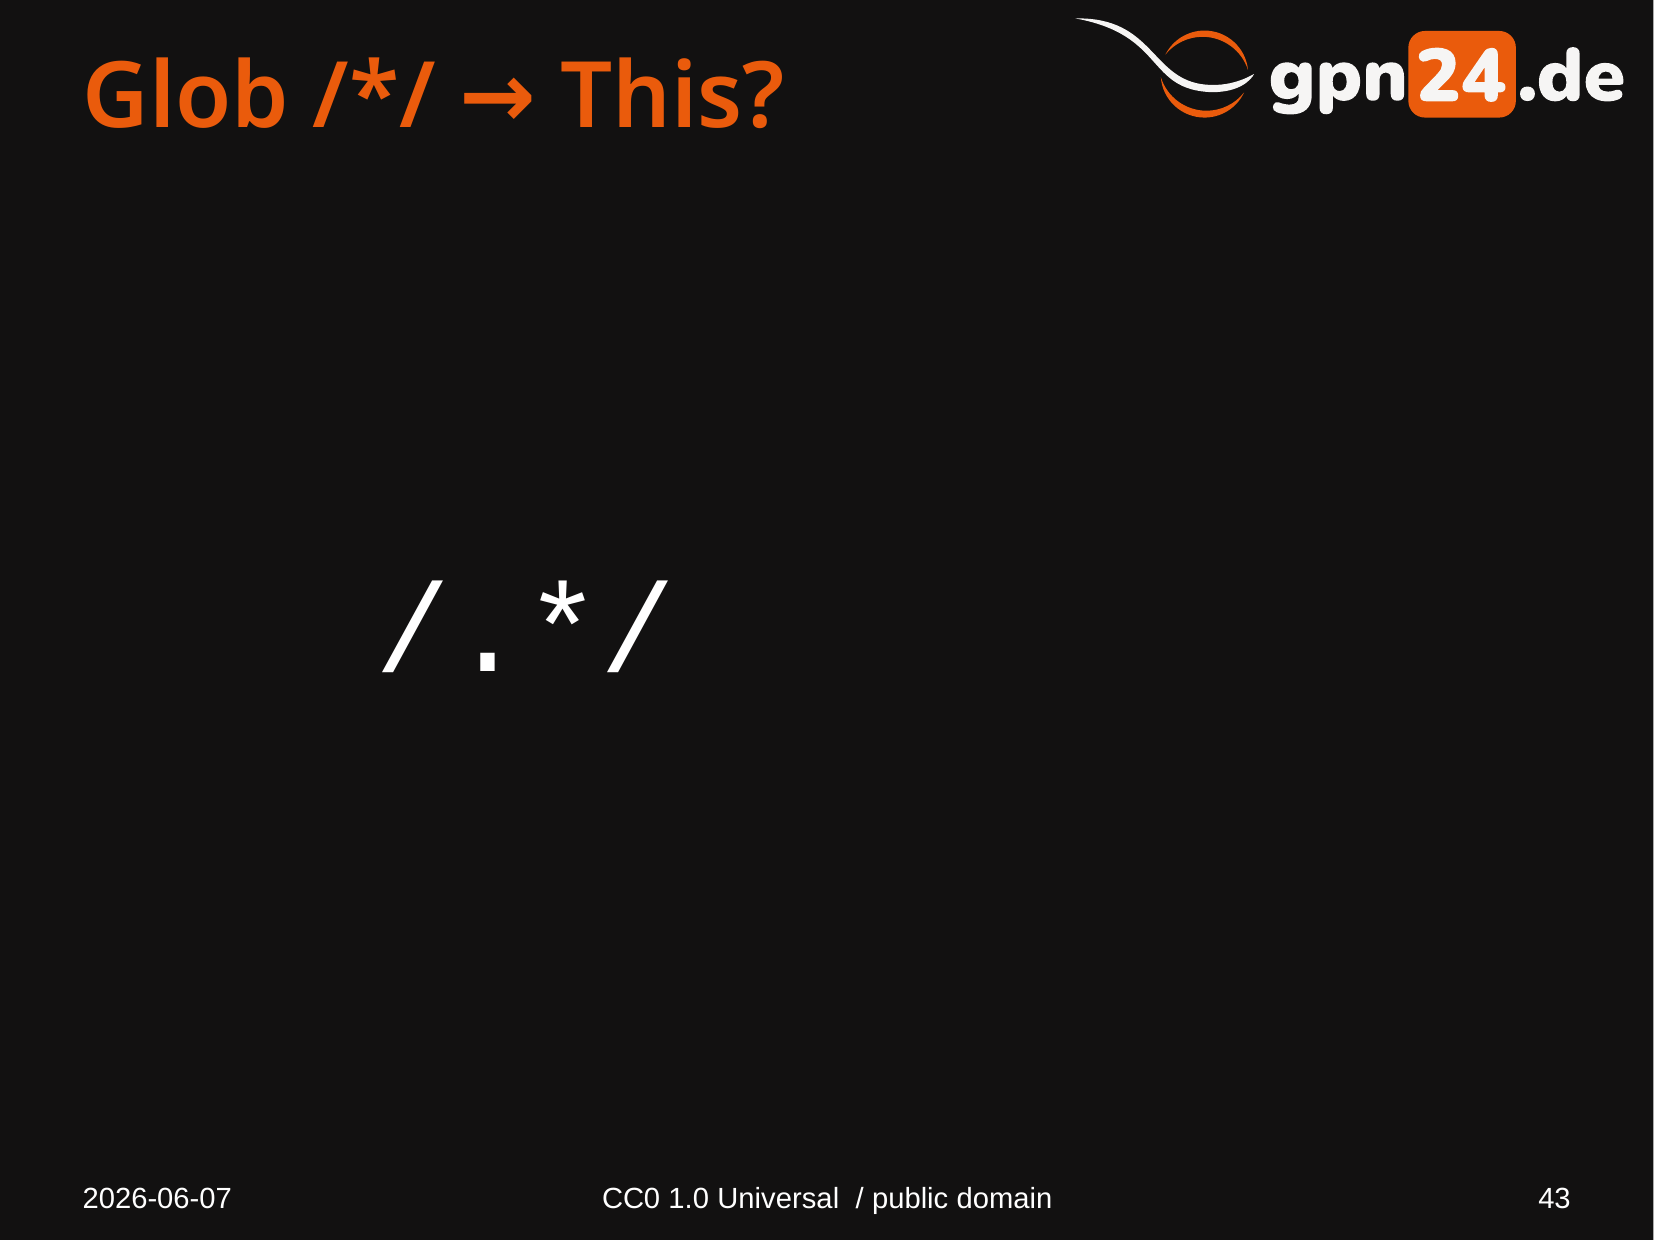

# Glob /*/ → This?
/.*/
2026-06-07
CC0 1.0 Universal / public domain
43